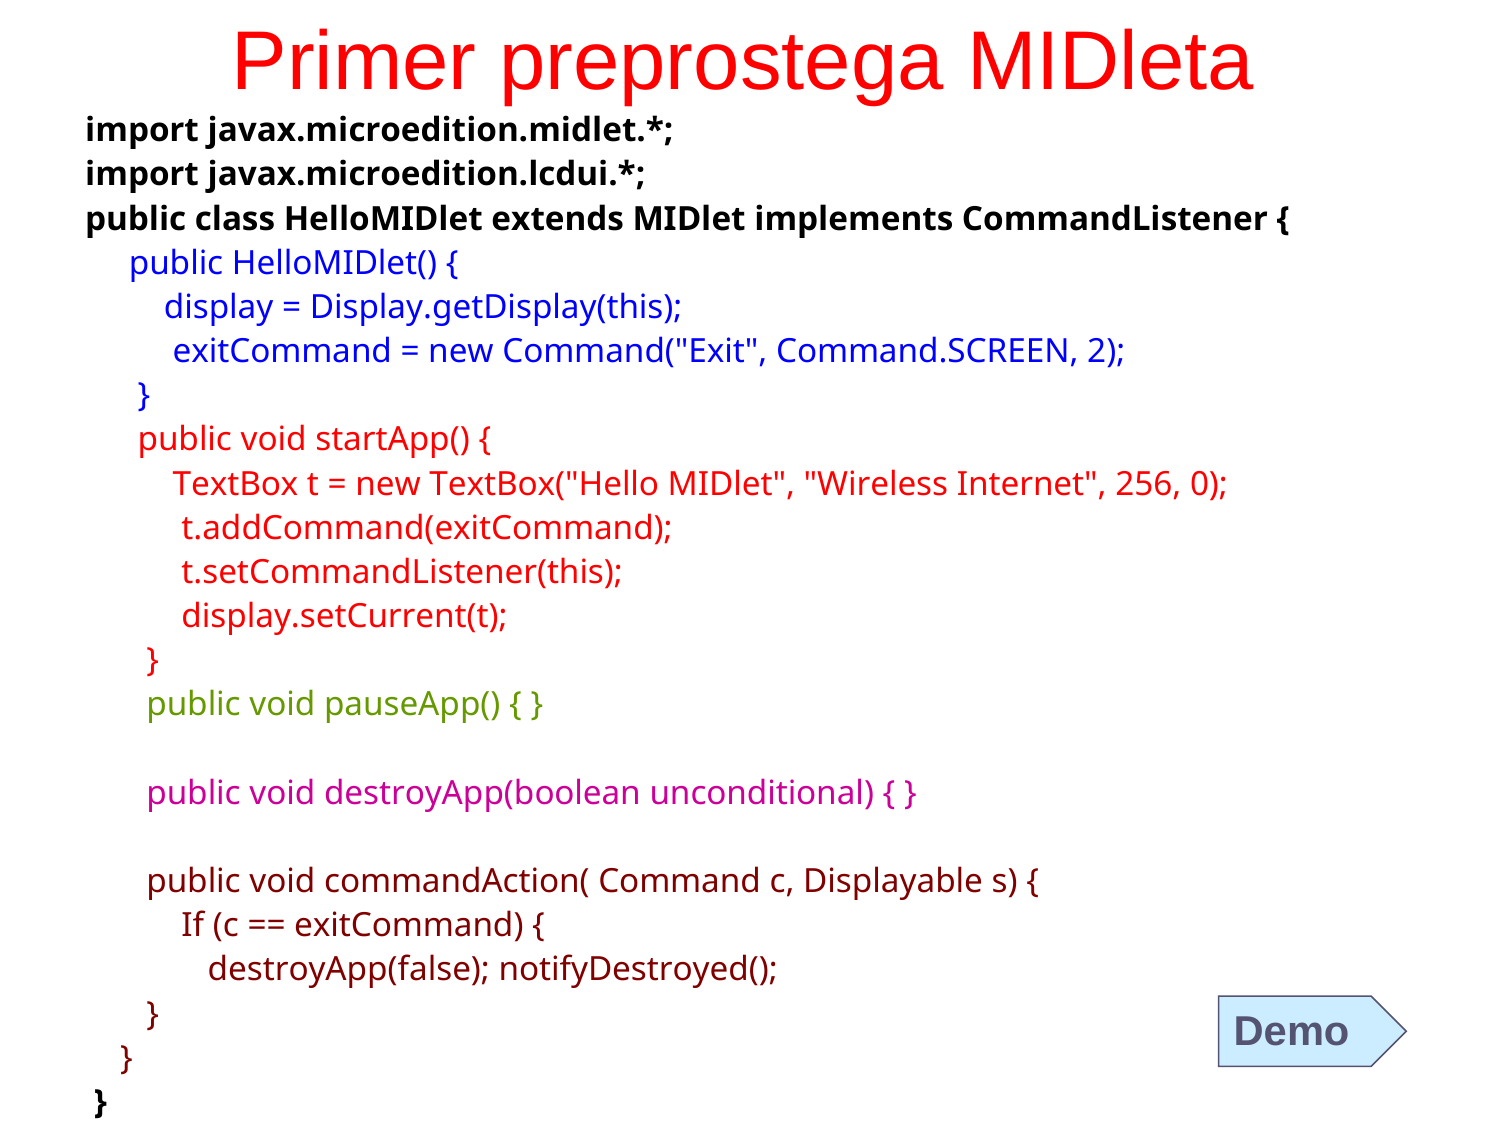

# Primer preprostega MIDleta
import javax.microedition.midlet.*;
import javax.microedition.lcdui.*;
public class HelloMIDlet extends MIDlet implements CommandListener {
 public HelloMIDlet() {
 display = Display.getDisplay(this);
 exitCommand = new Command("Exit", Command.SCREEN, 2);
 }
 public void startApp() {
 TextBox t = new TextBox("Hello MIDlet", "Wireless Internet", 256, 0);
 t.addCommand(exitCommand);
 t.setCommandListener(this);
 display.setCurrent(t);
 }
 public void pauseApp() { }
 public void destroyApp(boolean unconditional) { }
 public void commandAction( Command c, Displayable s) {
 If (c == exitCommand) {
 destroyApp(false); notifyDestroyed();
 }
 }
 }
Demo